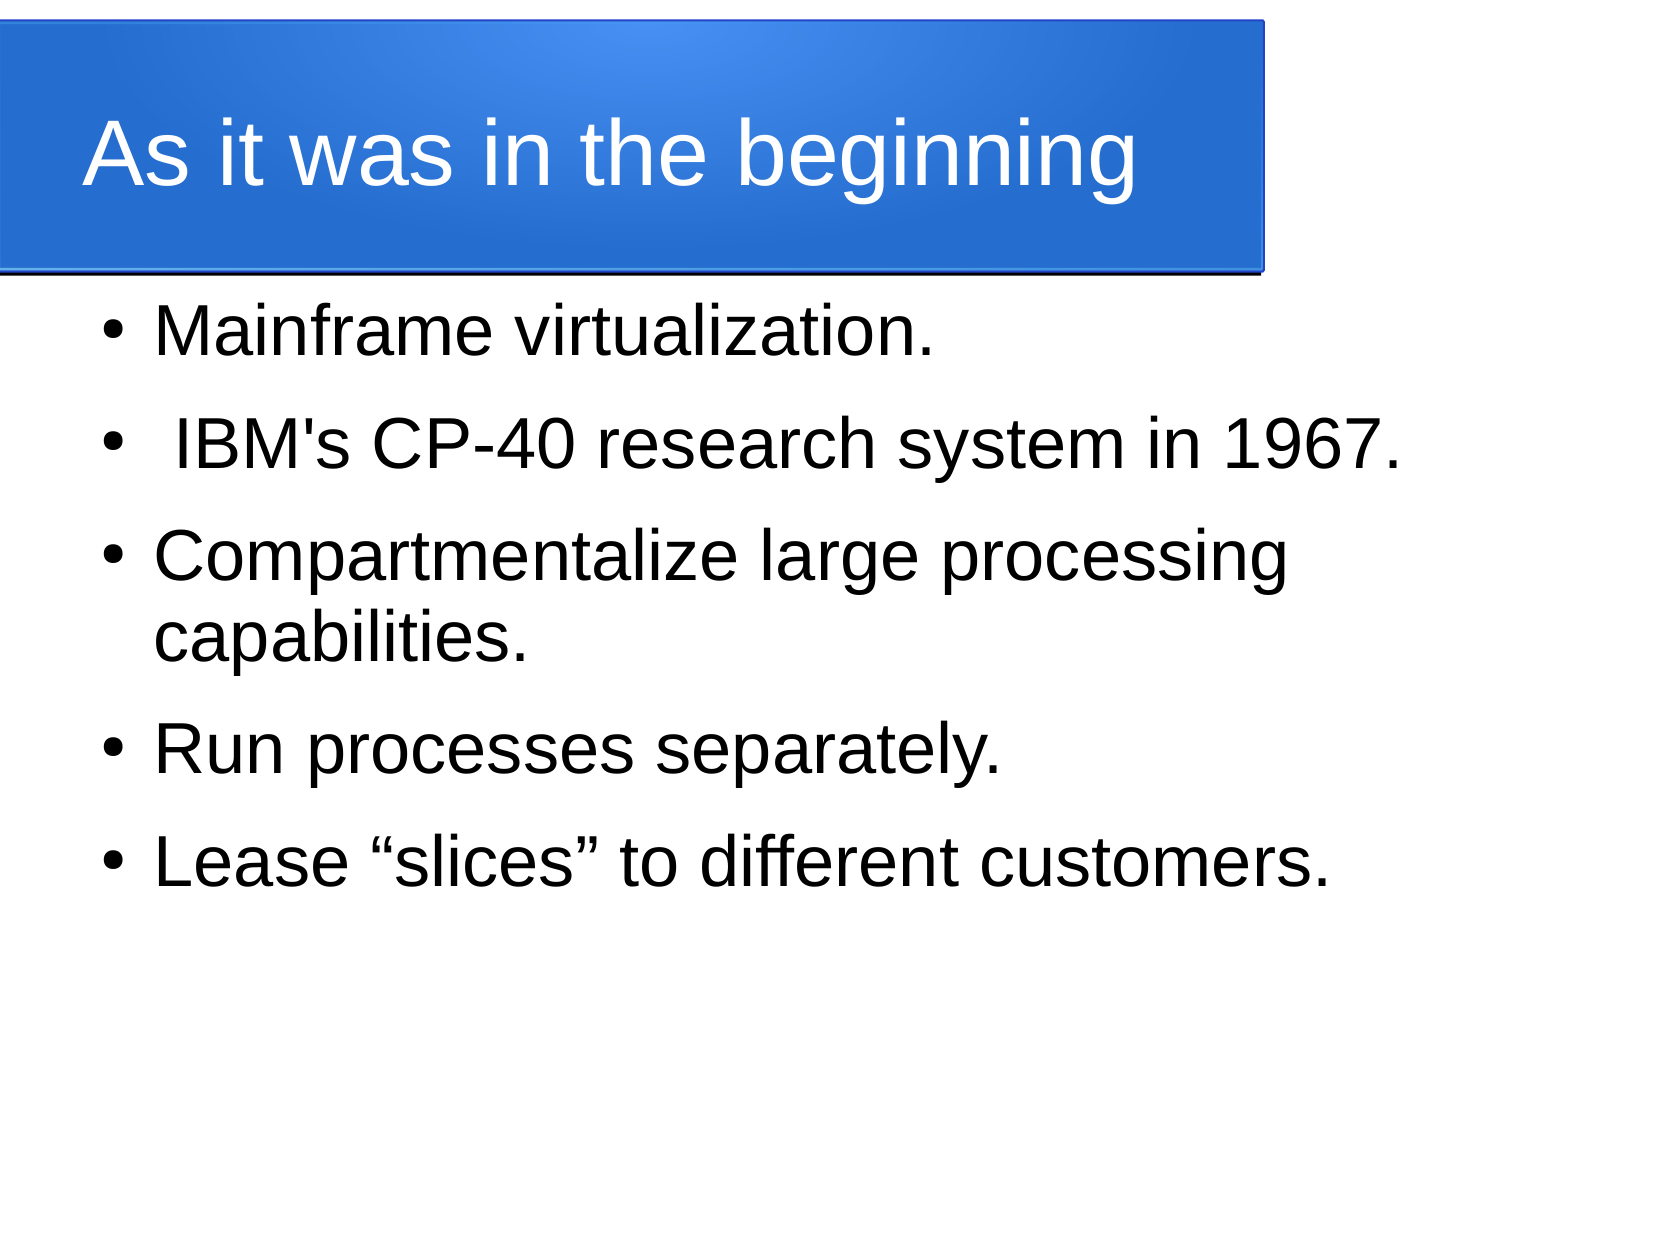

# As it was in the beginning
Mainframe virtualization.
 IBM's CP-40 research system in 1967.
Compartmentalize large processing capabilities.
Run processes separately.
Lease “slices” to different customers.